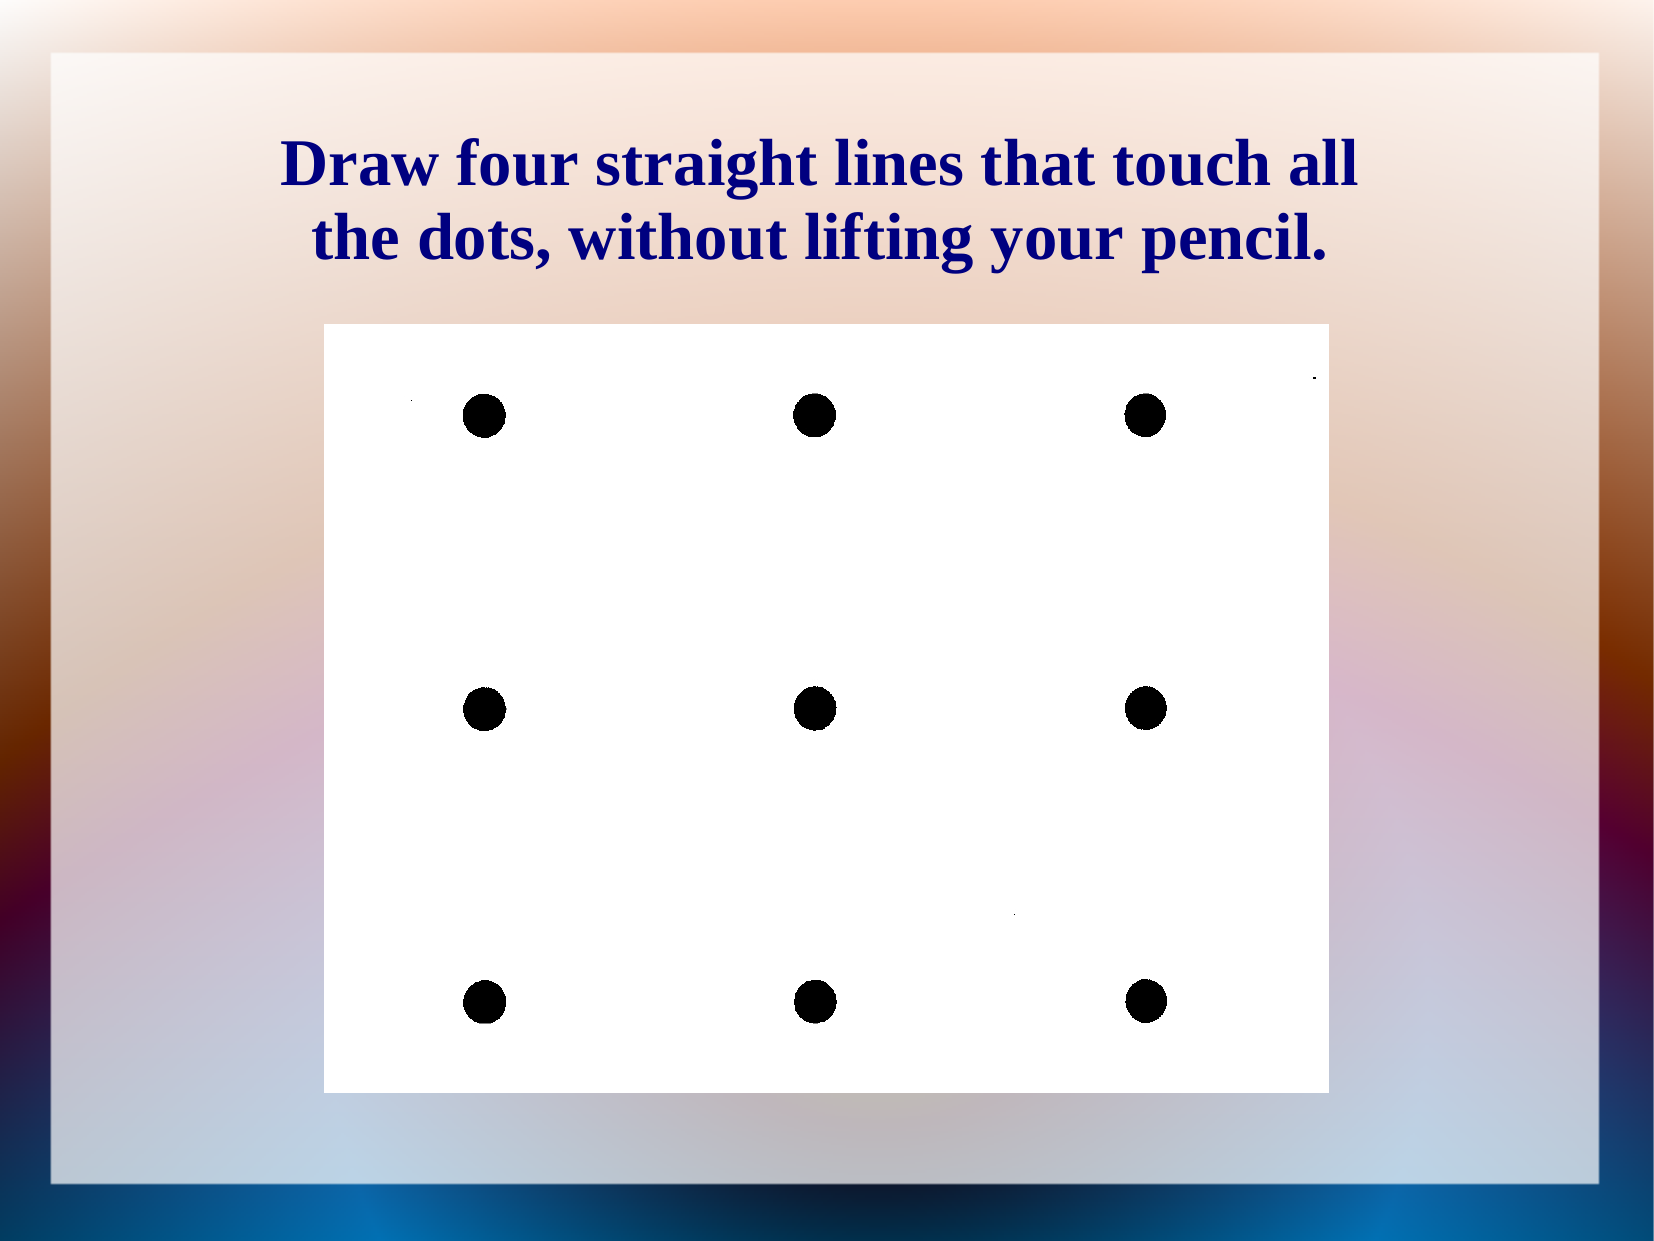

Draw four straight lines that touch all the dots, without lifting your pencil.